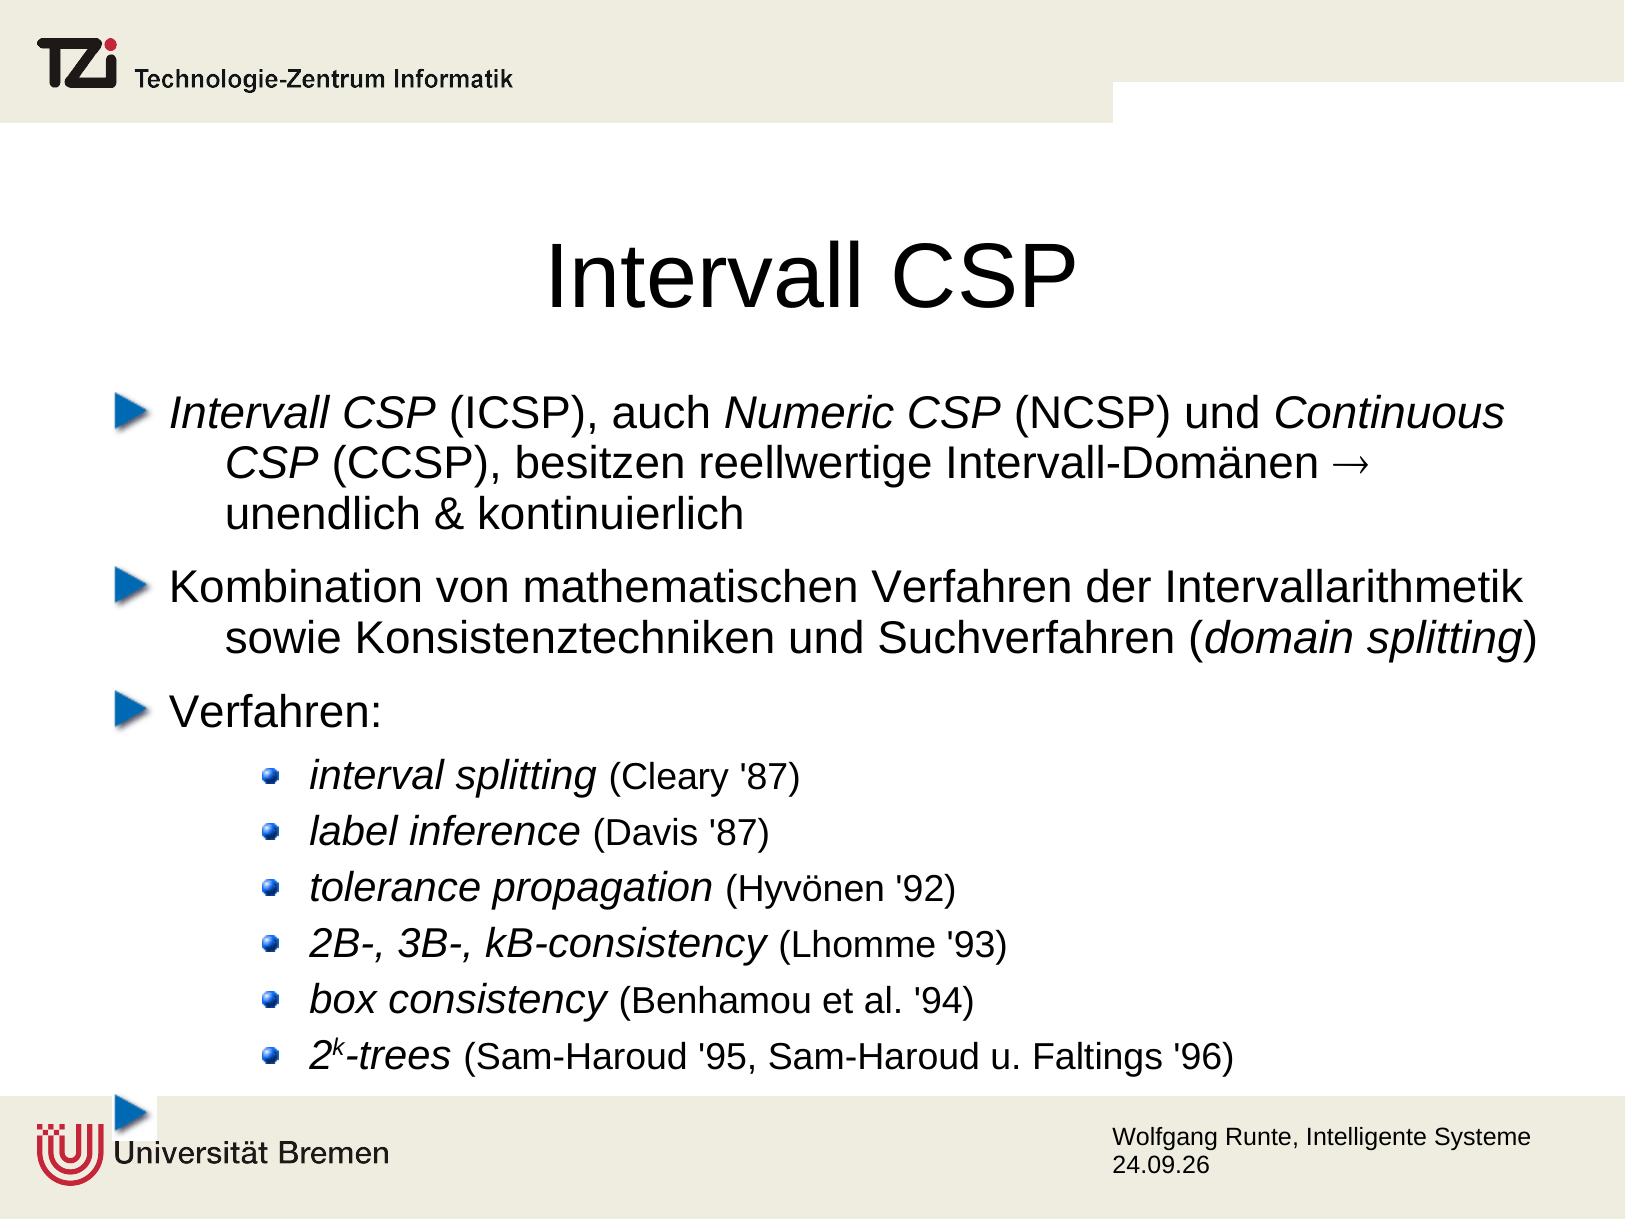

Intervall CSP
# Intervall CSP (ICSP), auch Numeric CSP (NCSP) und Continuous CSP (CCSP), besitzen reellwertige Intervall-Domänen  unendlich & kontinuierlich
Kombination von mathematischen Verfahren der Intervallarithmetik sowie Konsistenztechniken und Suchverfahren (domain splitting)
Verfahren:
interval splitting (Cleary '87)
label inference (Davis '87)
tolerance propagation (Hyvönen '92)
2B-, 3B-, kB-consistency (Lhomme '93)
box consistency (Benhamou et al. '94)
2k-trees (Sam-Haroud '95, Sam-Haroud u. Faltings '96)